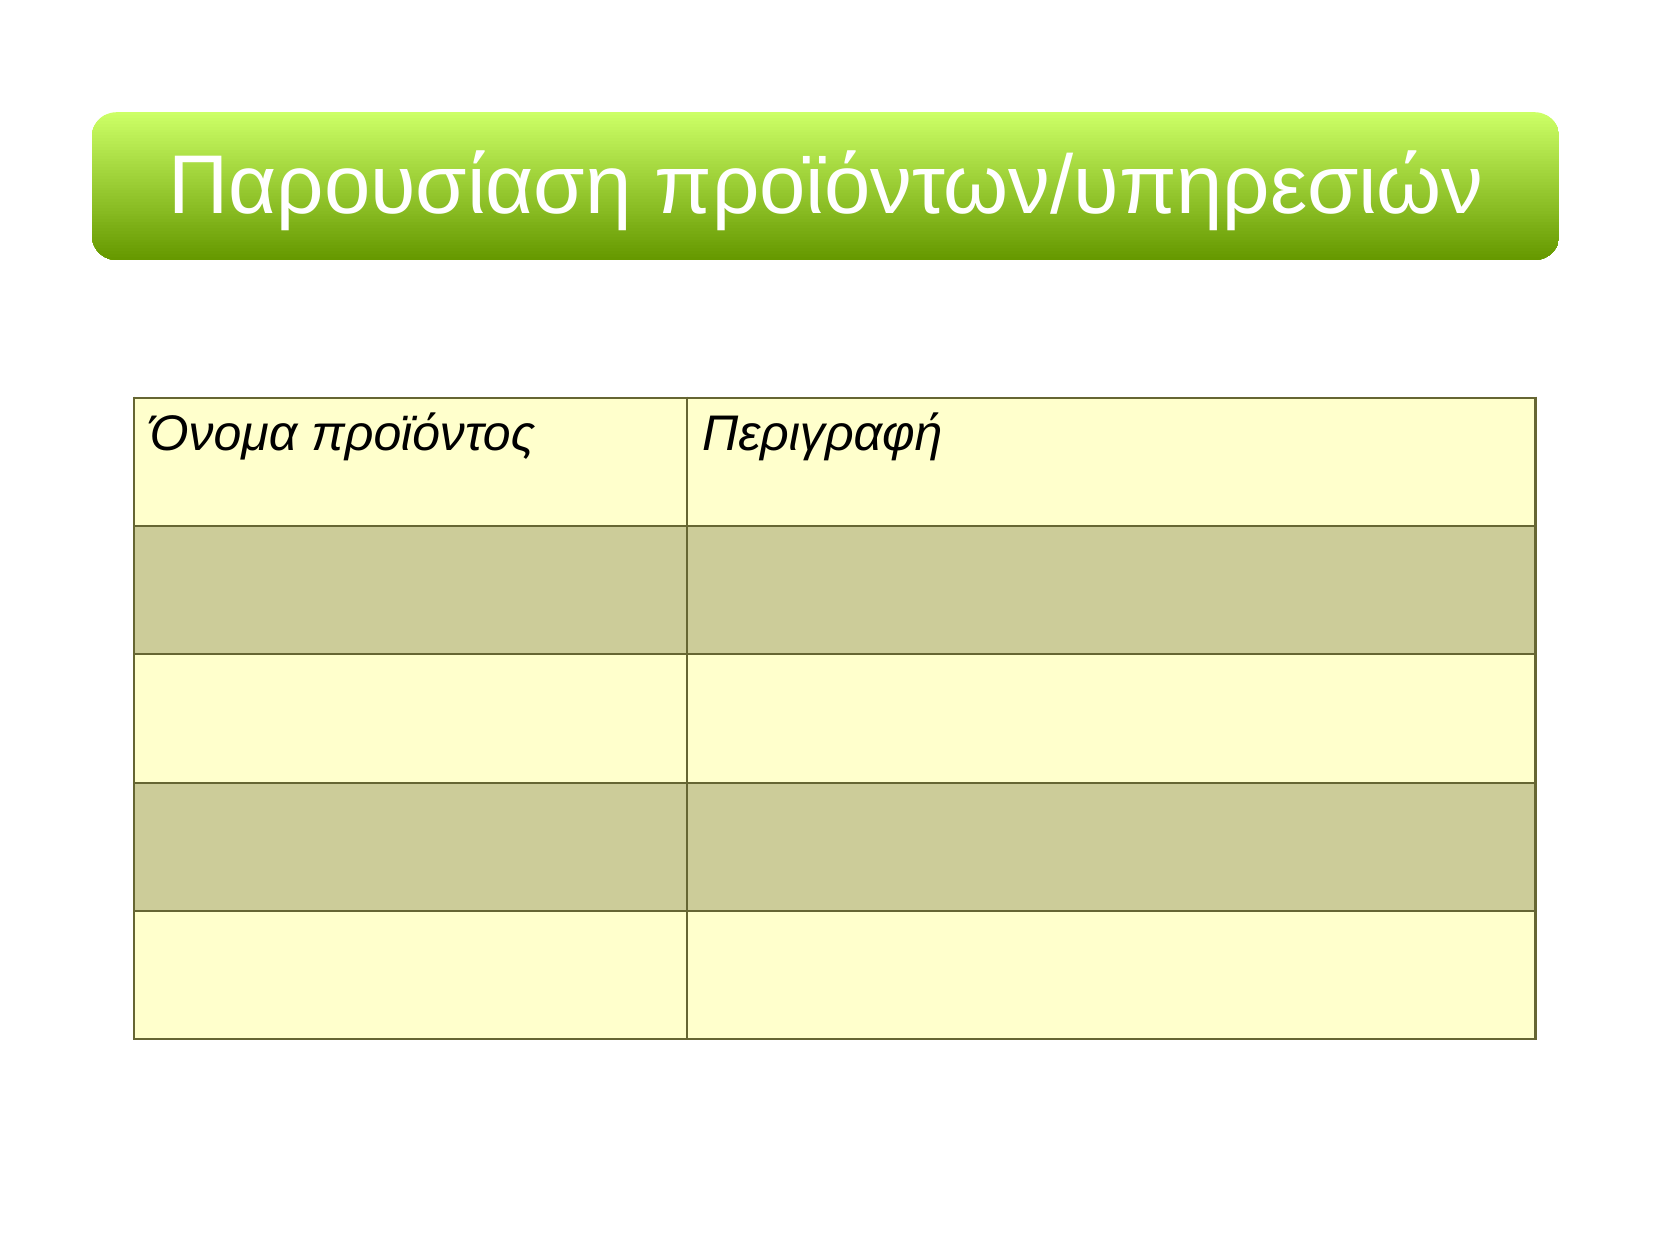

# Παρουσίαση προϊόντων/υπηρεσιών
| Όνομα προϊόντος | Περιγραφή |
| --- | --- |
| | |
| | |
| | |
| | |